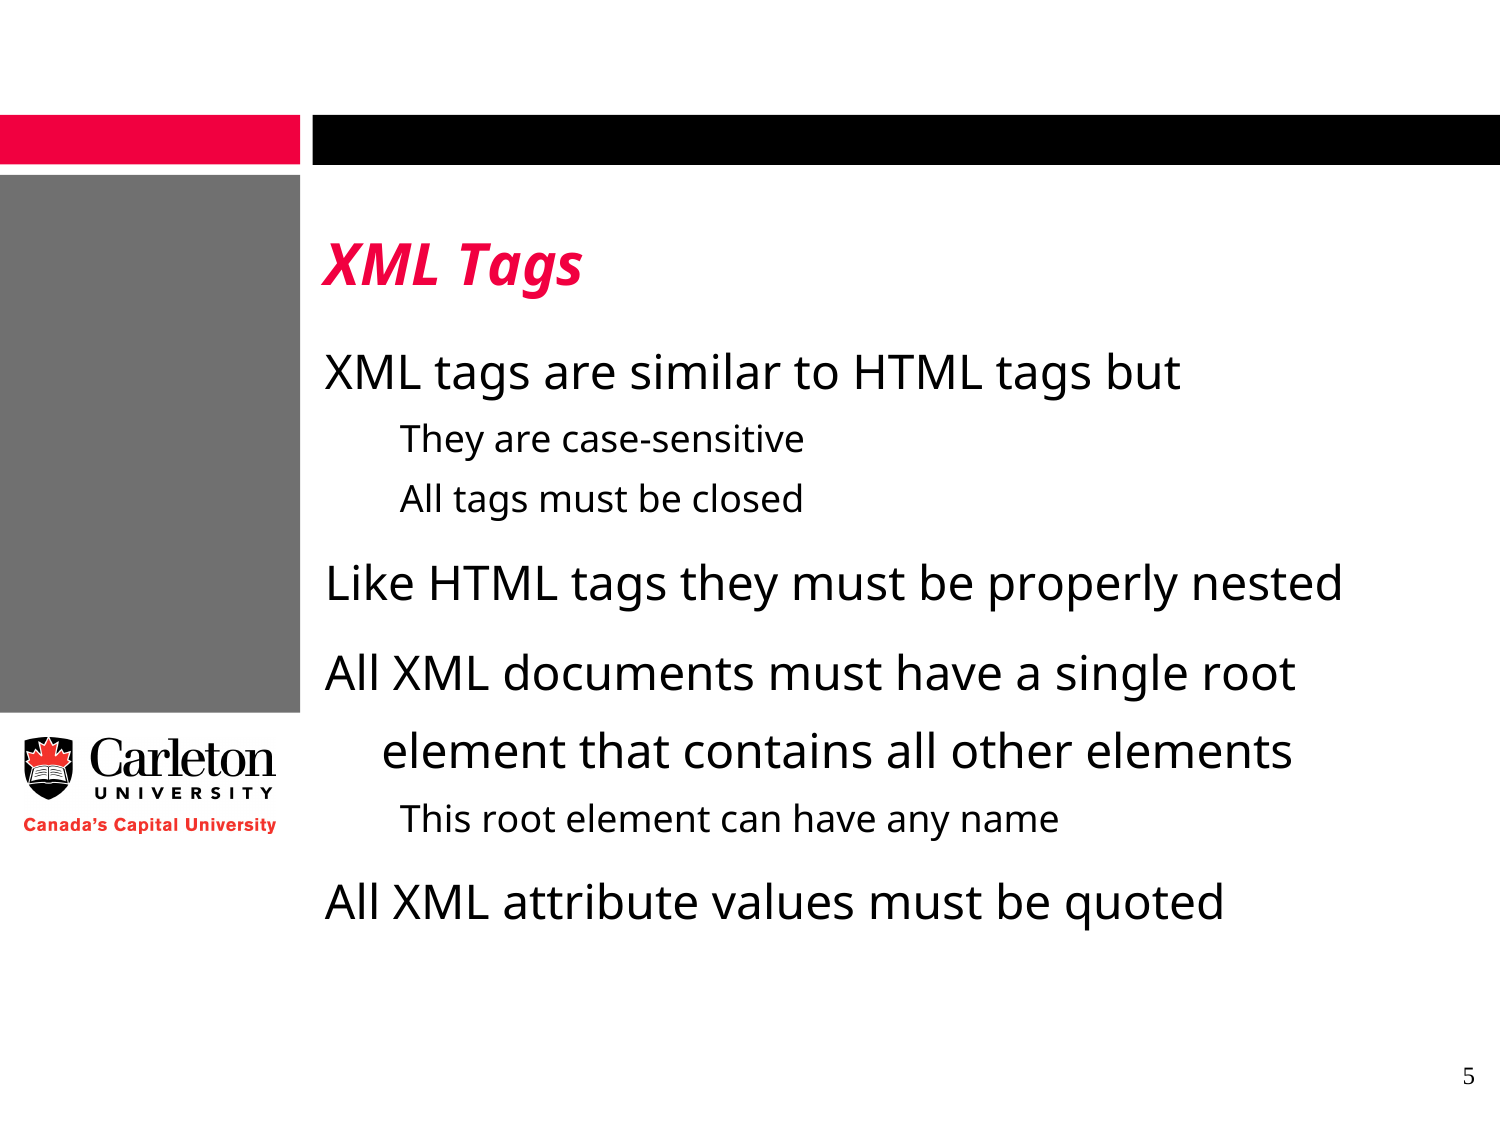

# XML Tags
XML tags are similar to HTML tags but
They are case-sensitive
All tags must be closed
Like HTML tags they must be properly nested
All XML documents must have a single root element that contains all other elements
This root element can have any name
All XML attribute values must be quoted
5